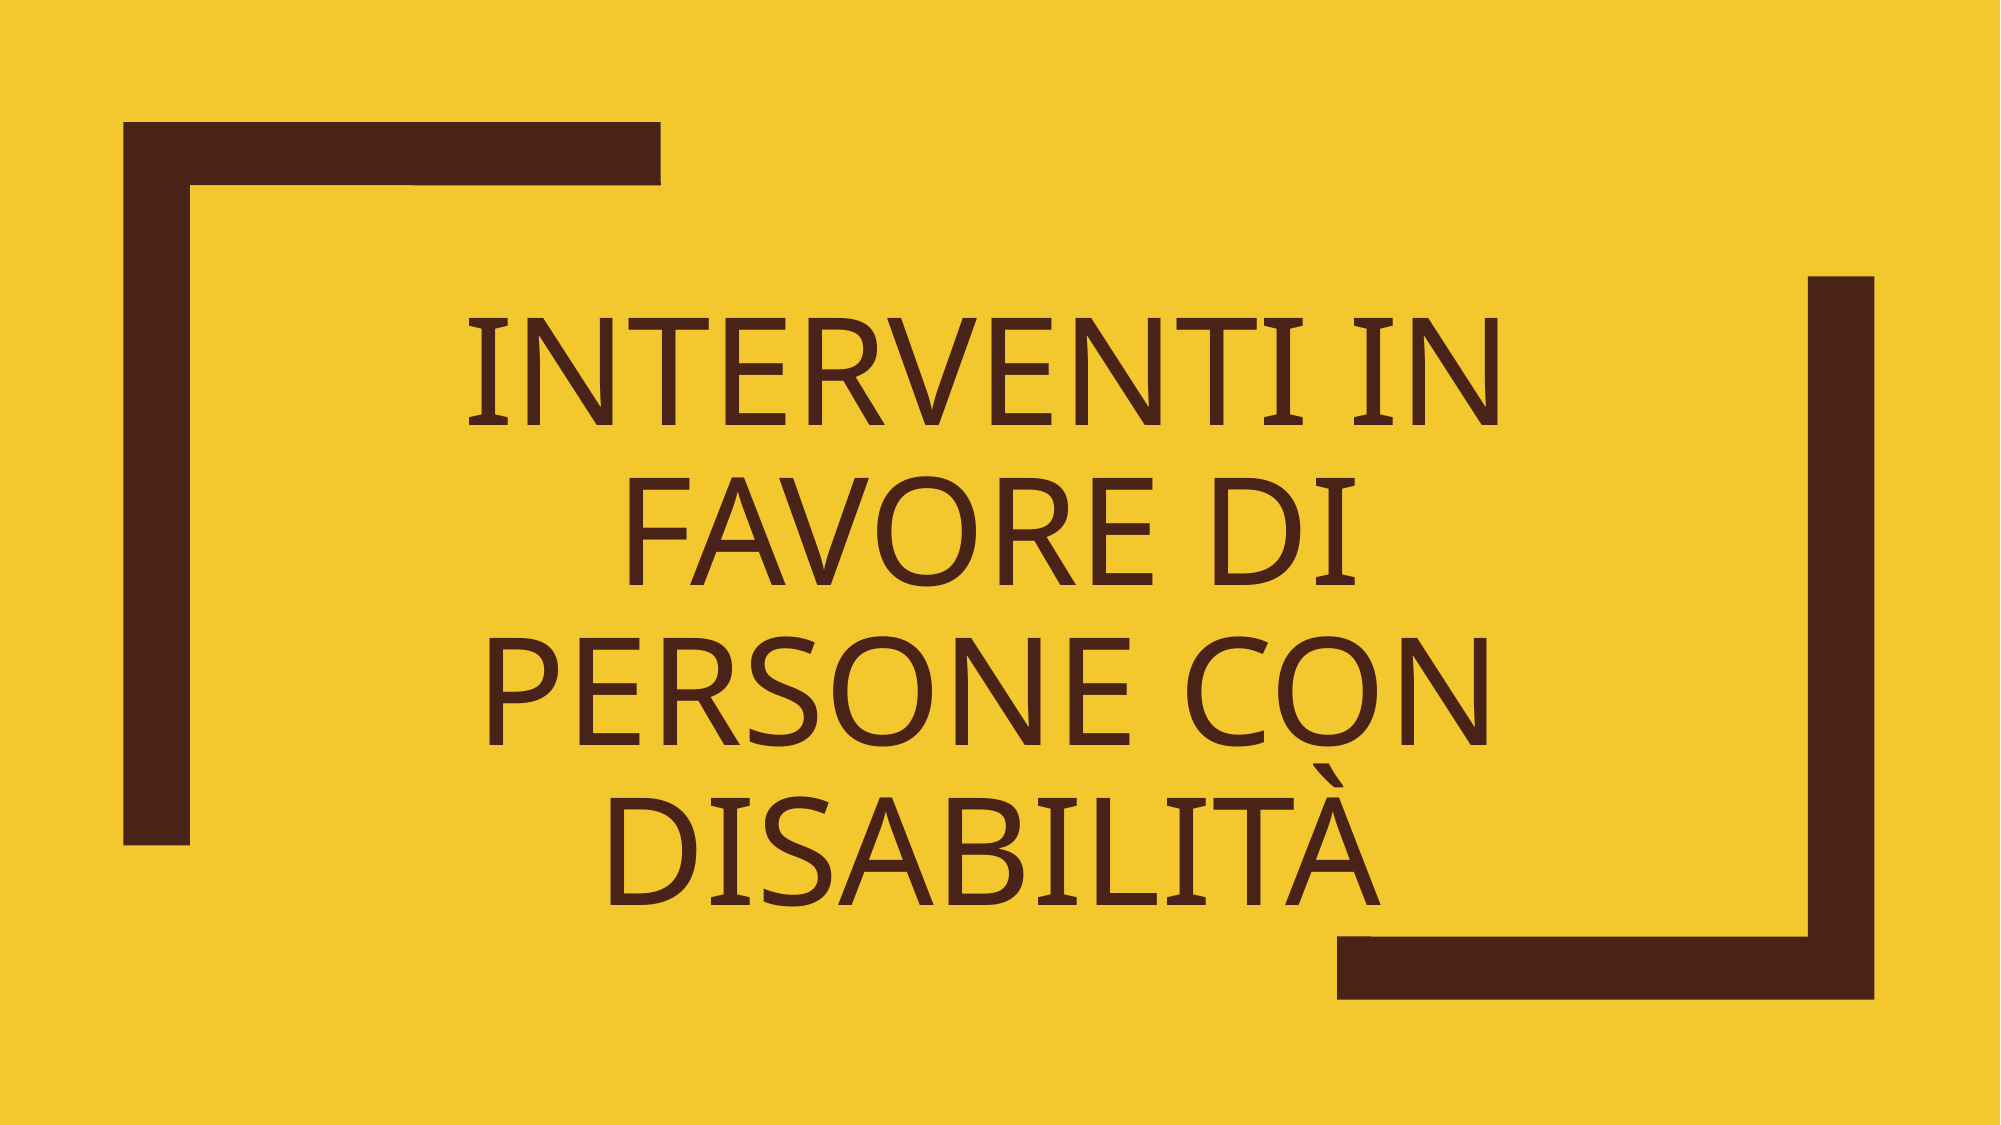

# INTERVENTI IN FAVORE DI PERSONE CON DISABILITà